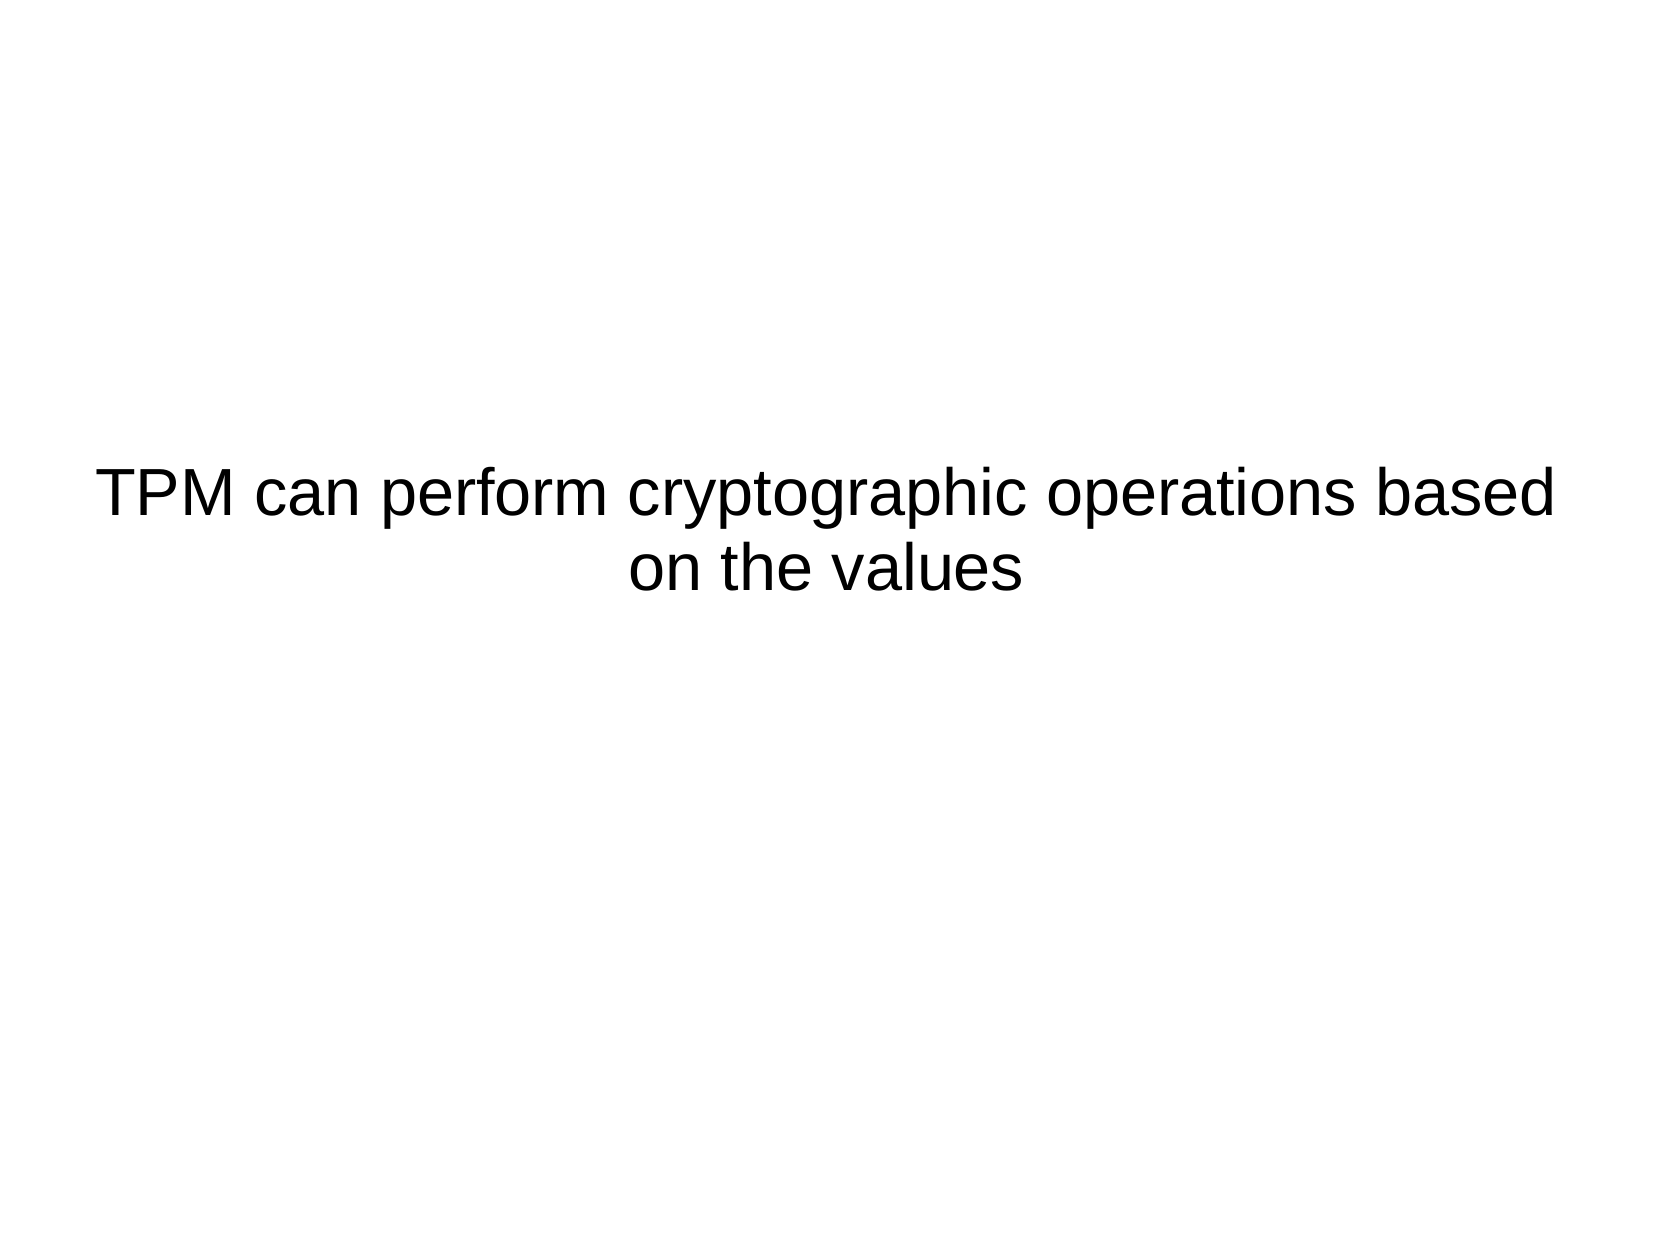

# TPM can perform cryptographic operations based on the values